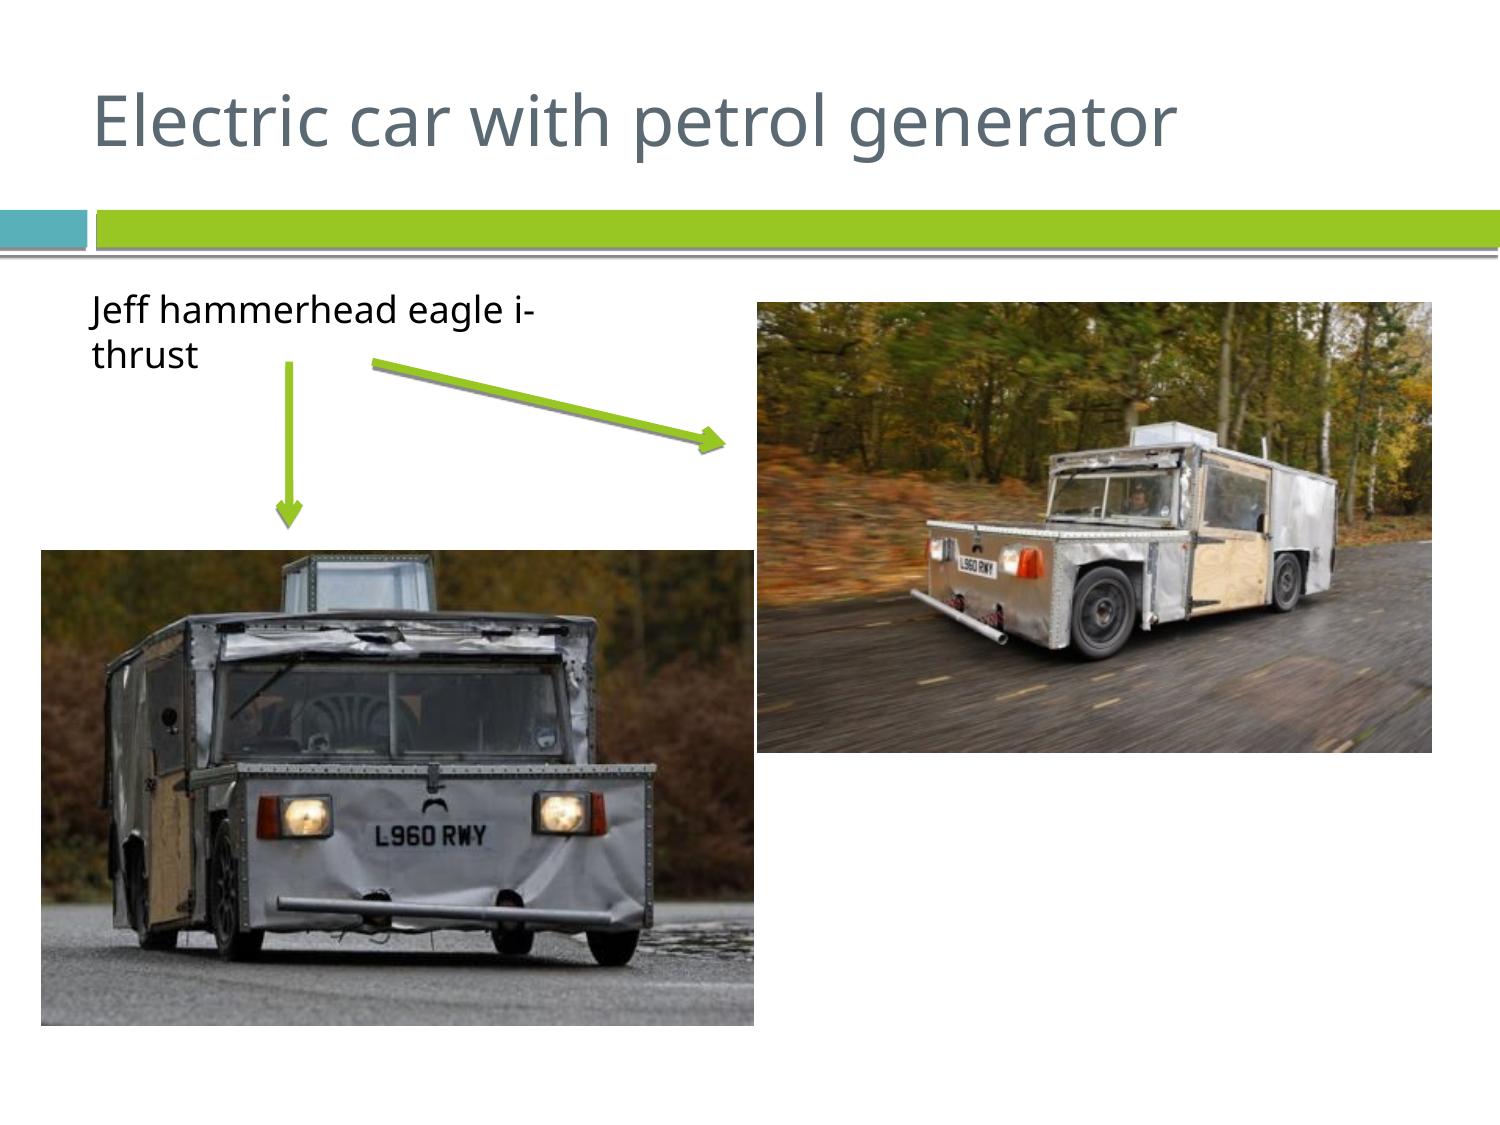

# Electric car with petrol generator
Jeff hammerhead eagle i-thrust